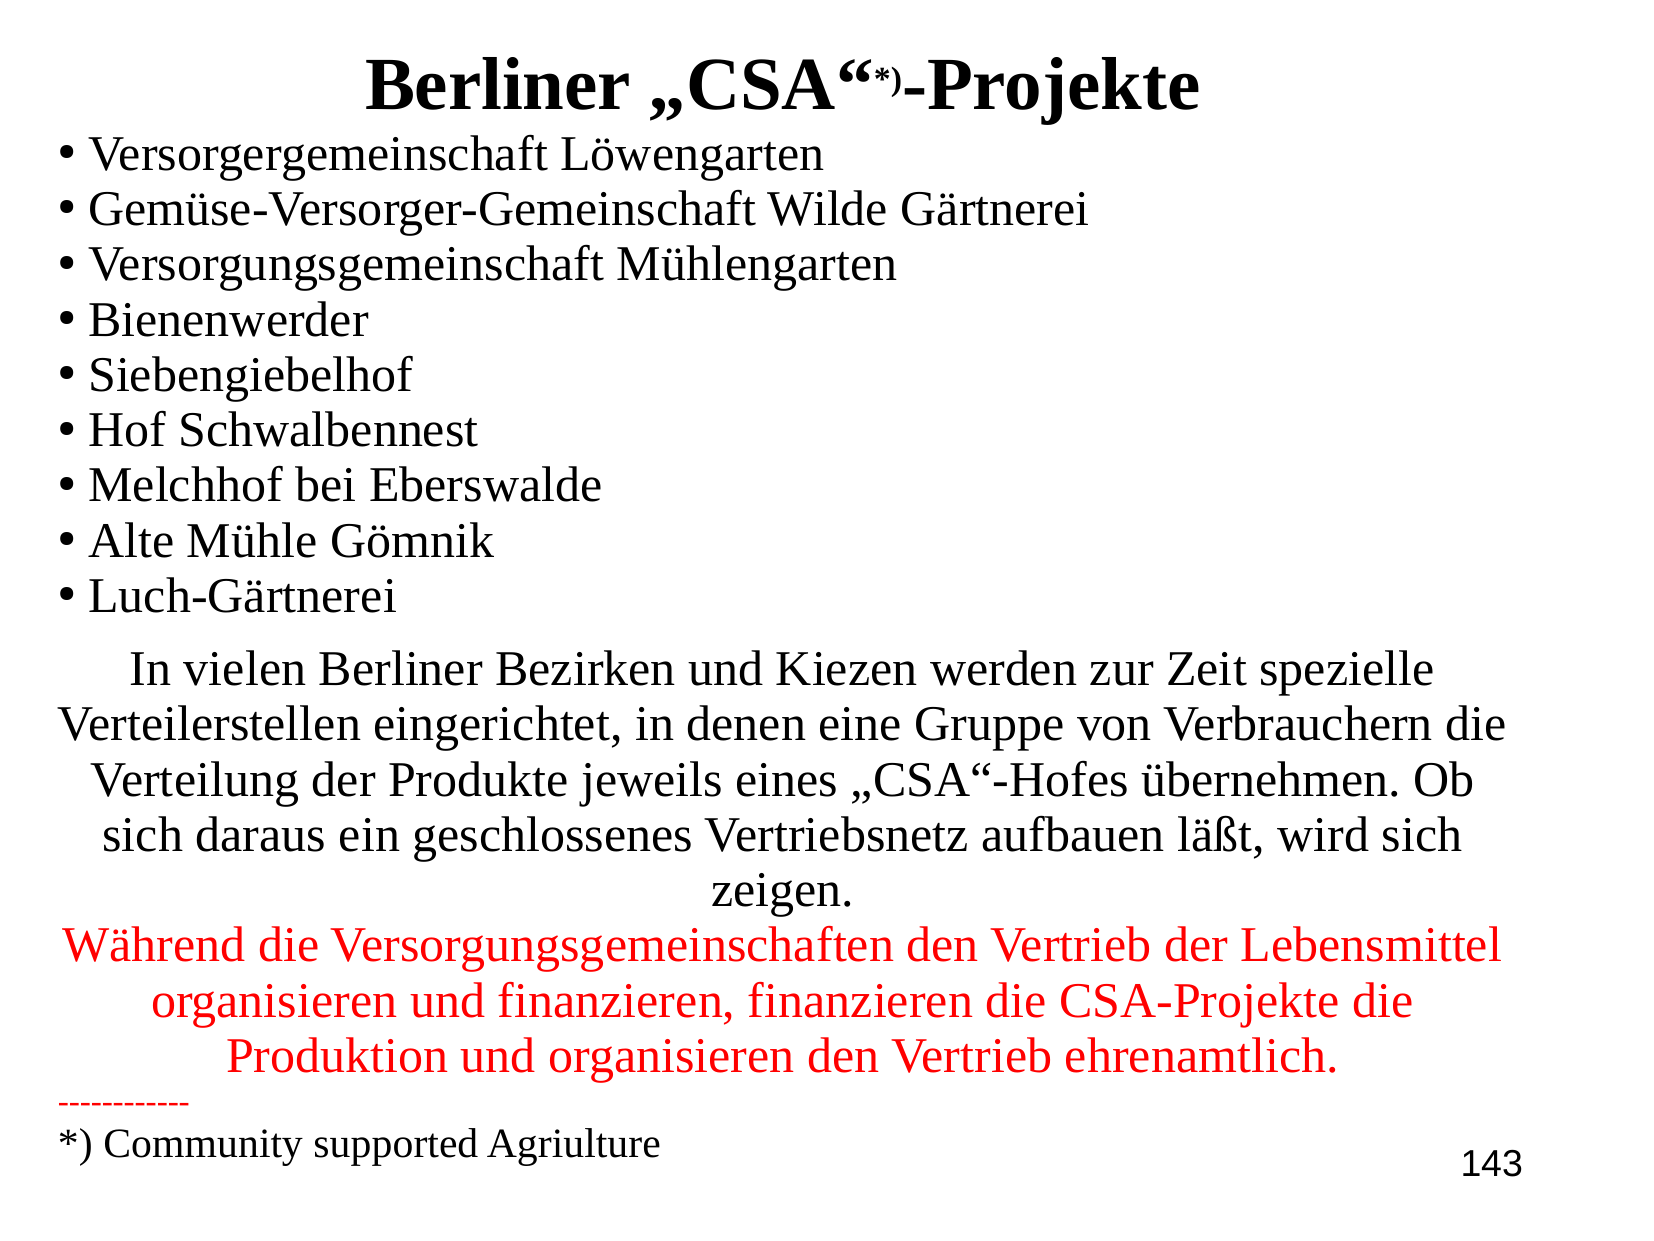

Berliner „CSA“*)-Projekte
 Versorgergemeinschaft Löwengarten
 Gemüse-Versorger-Gemeinschaft Wilde Gärtnerei
 Versorgungsgemeinschaft Mühlengarten
 Bienenwerder
 Siebengiebelhof
 Hof Schwalbennest
 Melchhof bei Eberswalde
 Alte Mühle Gömnik
 Luch-Gärtnerei
In vielen Berliner Bezirken und Kiezen werden zur Zeit spezielle Verteilerstellen eingerichtet, in denen eine Gruppe von Verbrauchern die Verteilung der Produkte jeweils eines „CSA“-Hofes übernehmen. Ob sich daraus ein geschlossenes Vertriebsnetz aufbauen läßt, wird sich zeigen.
Während die Versorgungsgemeinschaften den Vertrieb der Lebensmittel organisieren und finanzieren, finanzieren die CSA-Projekte die Produktion und organisieren den Vertrieb ehrenamtlich.
------------
*) Community supported Agriulture